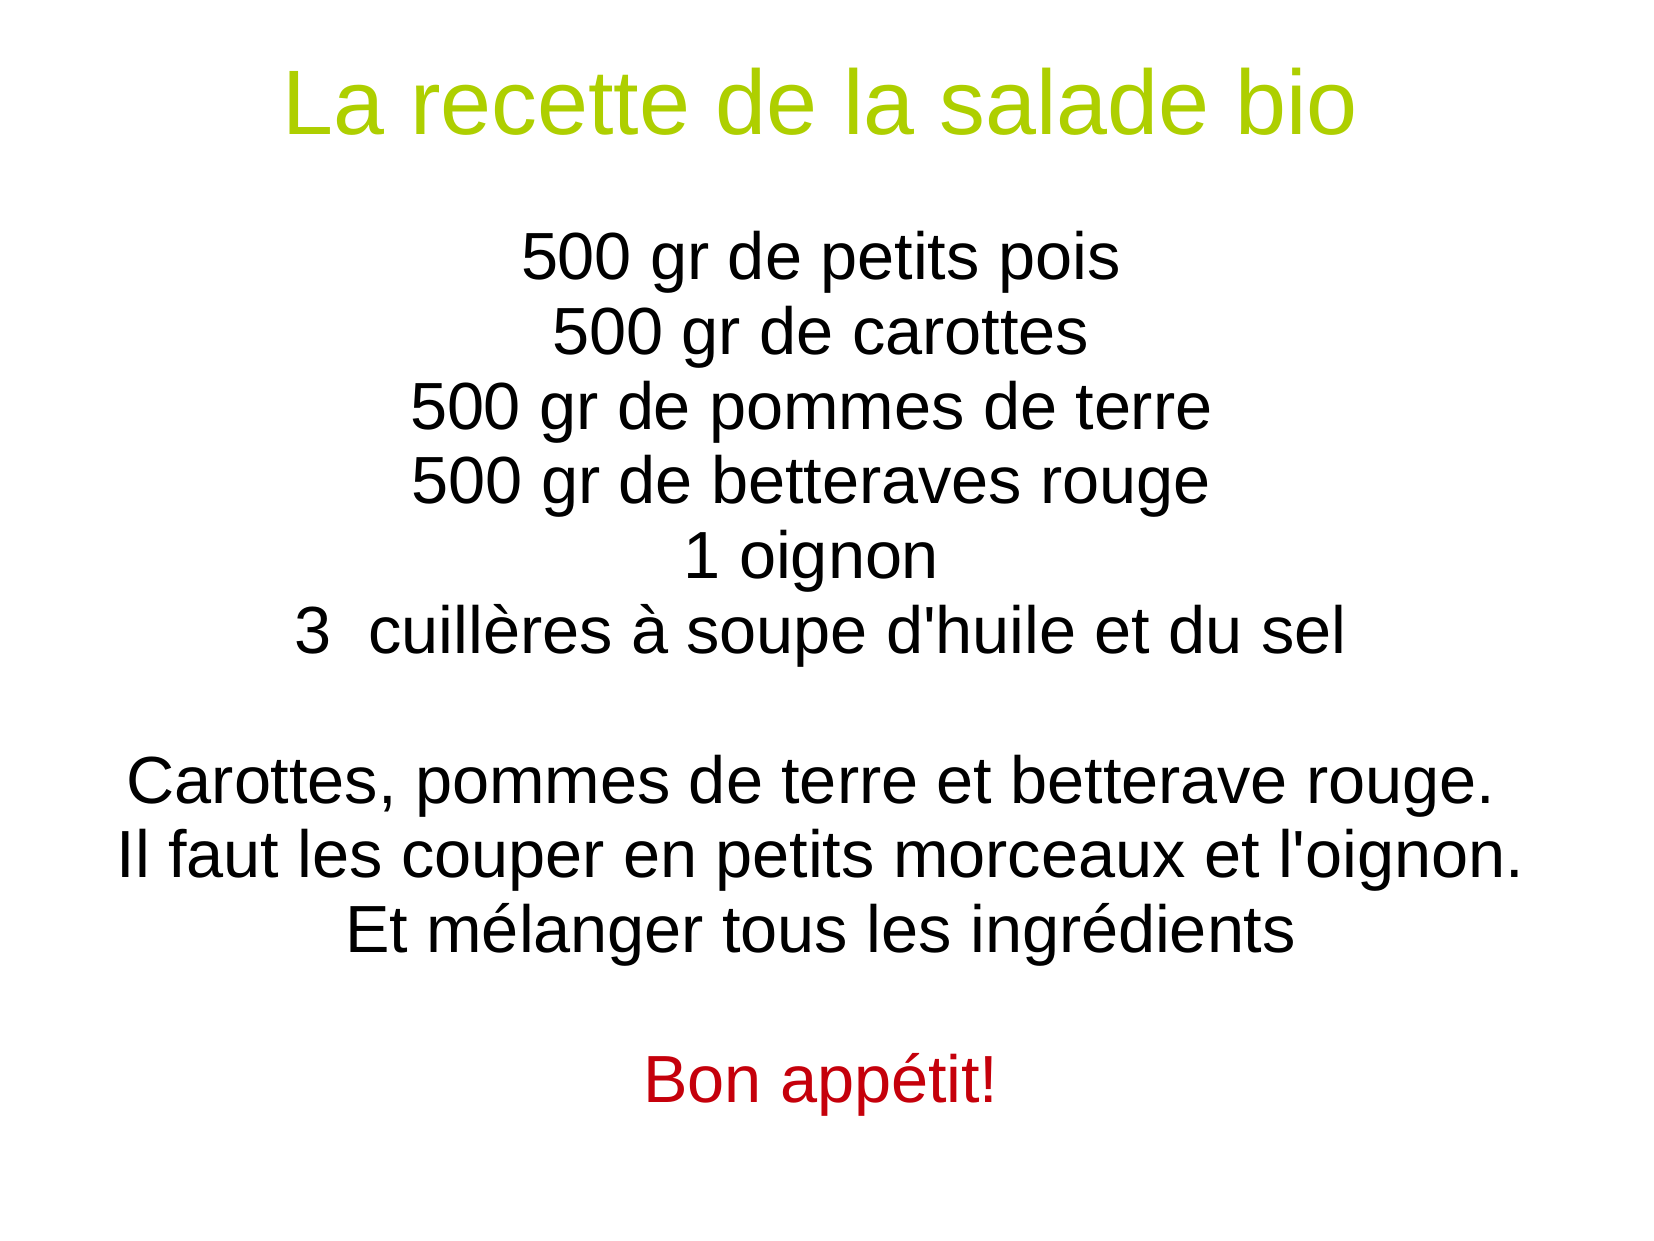

# La recette de la salade bio
500 gr de petits pois
500 gr de carottes
500 gr de pommes de terre
500 gr de betteraves rouge
1 oignon
3 cuillères à soupe d'huile et du sel
Carottes, pommes de terre et betterave rouge.
Il faut les couper en petits morceaux et l'oignon.
Et mélanger tous les ingrédients
Bon appétit!